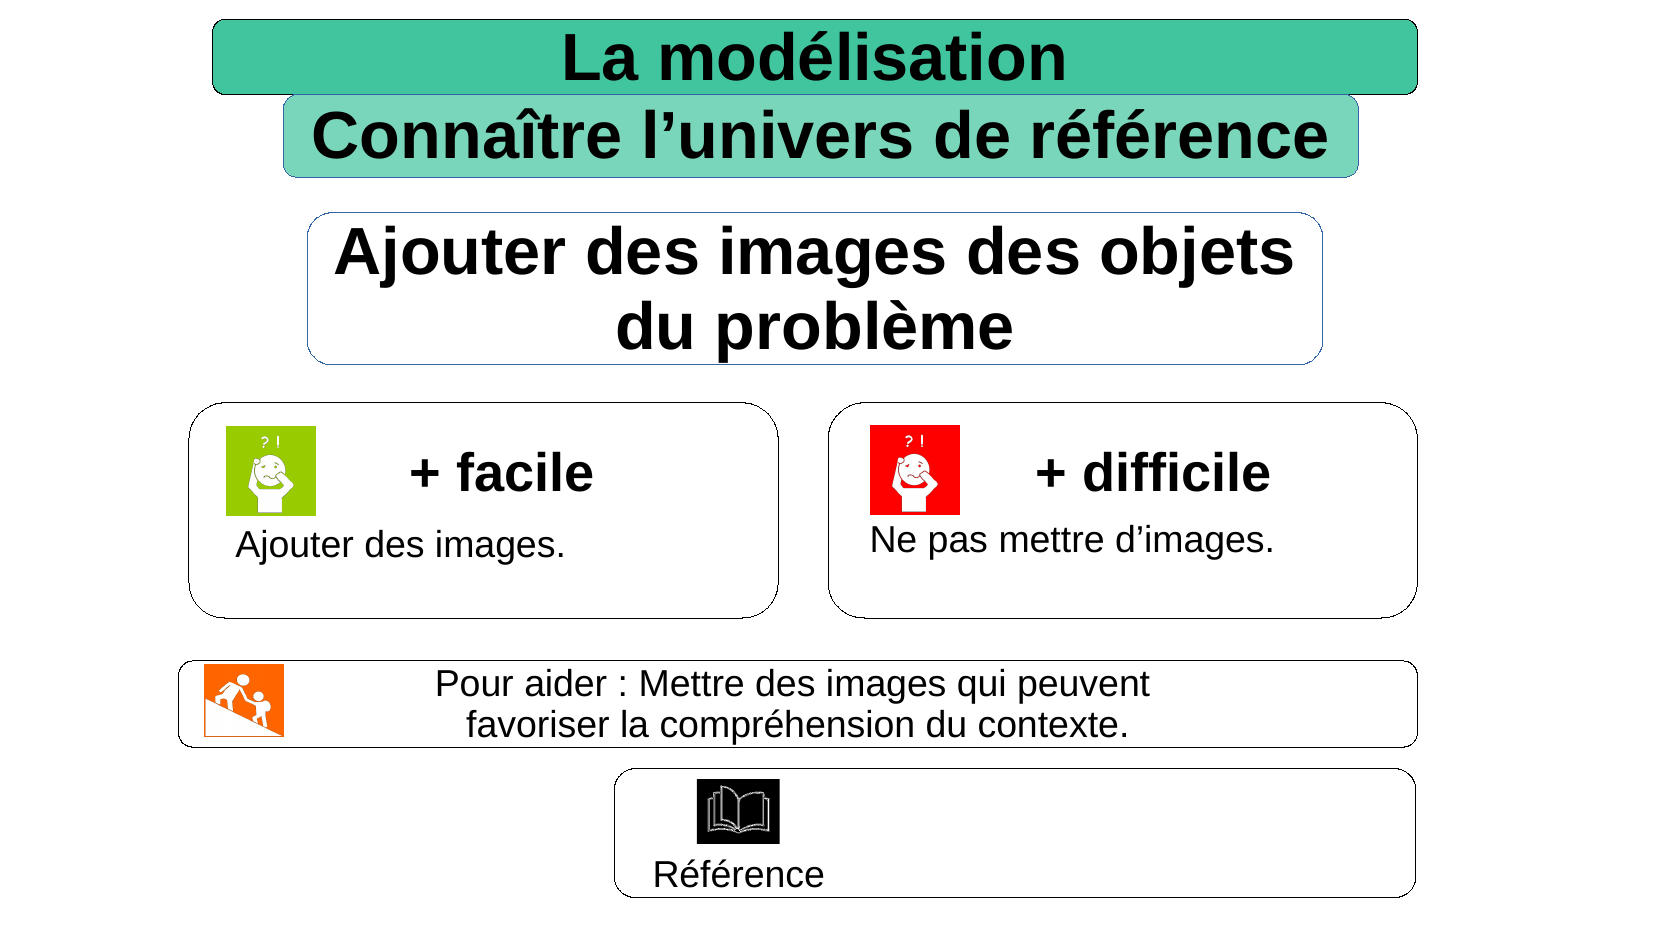

La modélisation
Connaître l’univers de référence
Ajouter des images des objets
du problème
+ facile
+ difficile
Ne pas mettre d’images.
Ajouter des images.
Pour aider : Mettre des images qui peuvent
favoriser la compréhension du contexte.
Référence